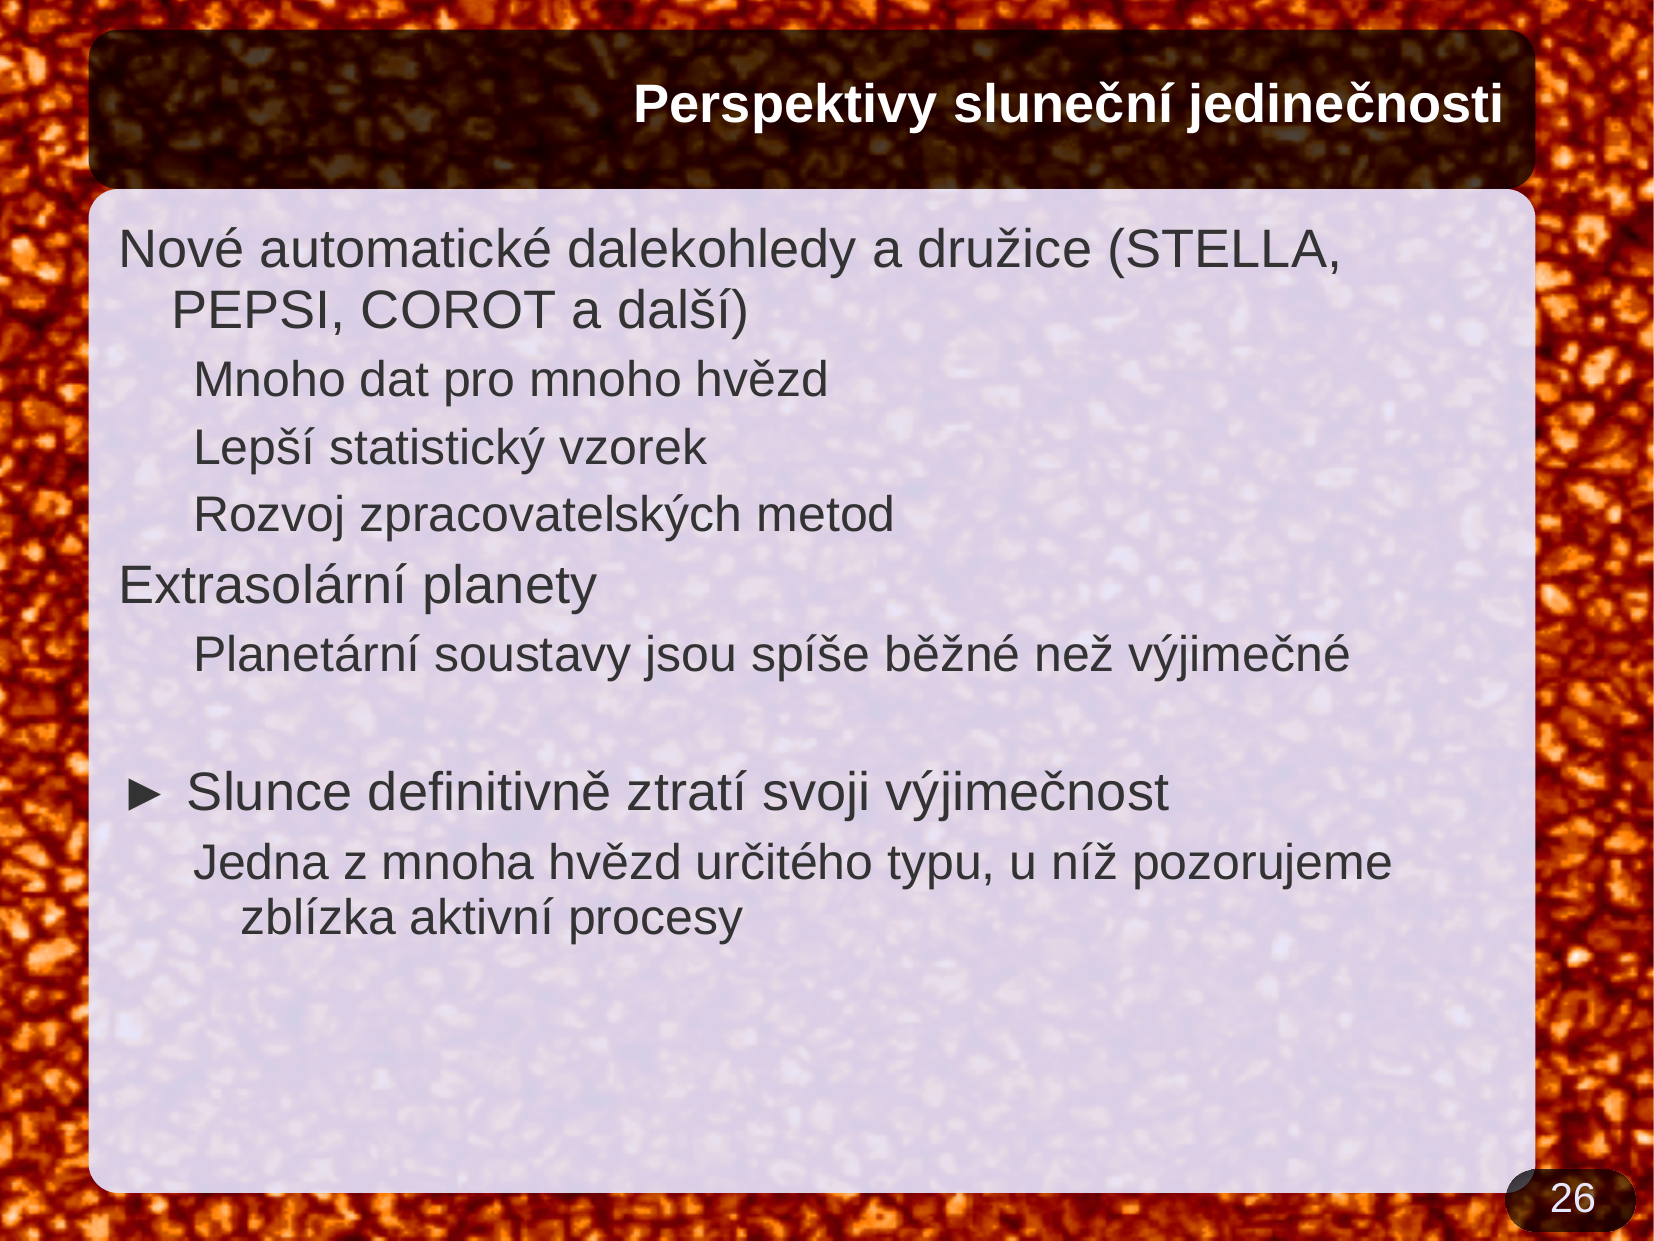

# Perspektivy sluneční jedinečnosti
Nové automatické dalekohledy a družice (STELLA, PEPSI, COROT a další)
Mnoho dat pro mnoho hvězd
Lepší statistický vzorek
Rozvoj zpracovatelských metod
Extrasolární planety
Planetární soustavy jsou spíše běžné než výjimečné
► Slunce definitivně ztratí svoji výjimečnost
Jedna z mnoha hvězd určitého typu, u níž pozorujeme zblízka aktivní procesy